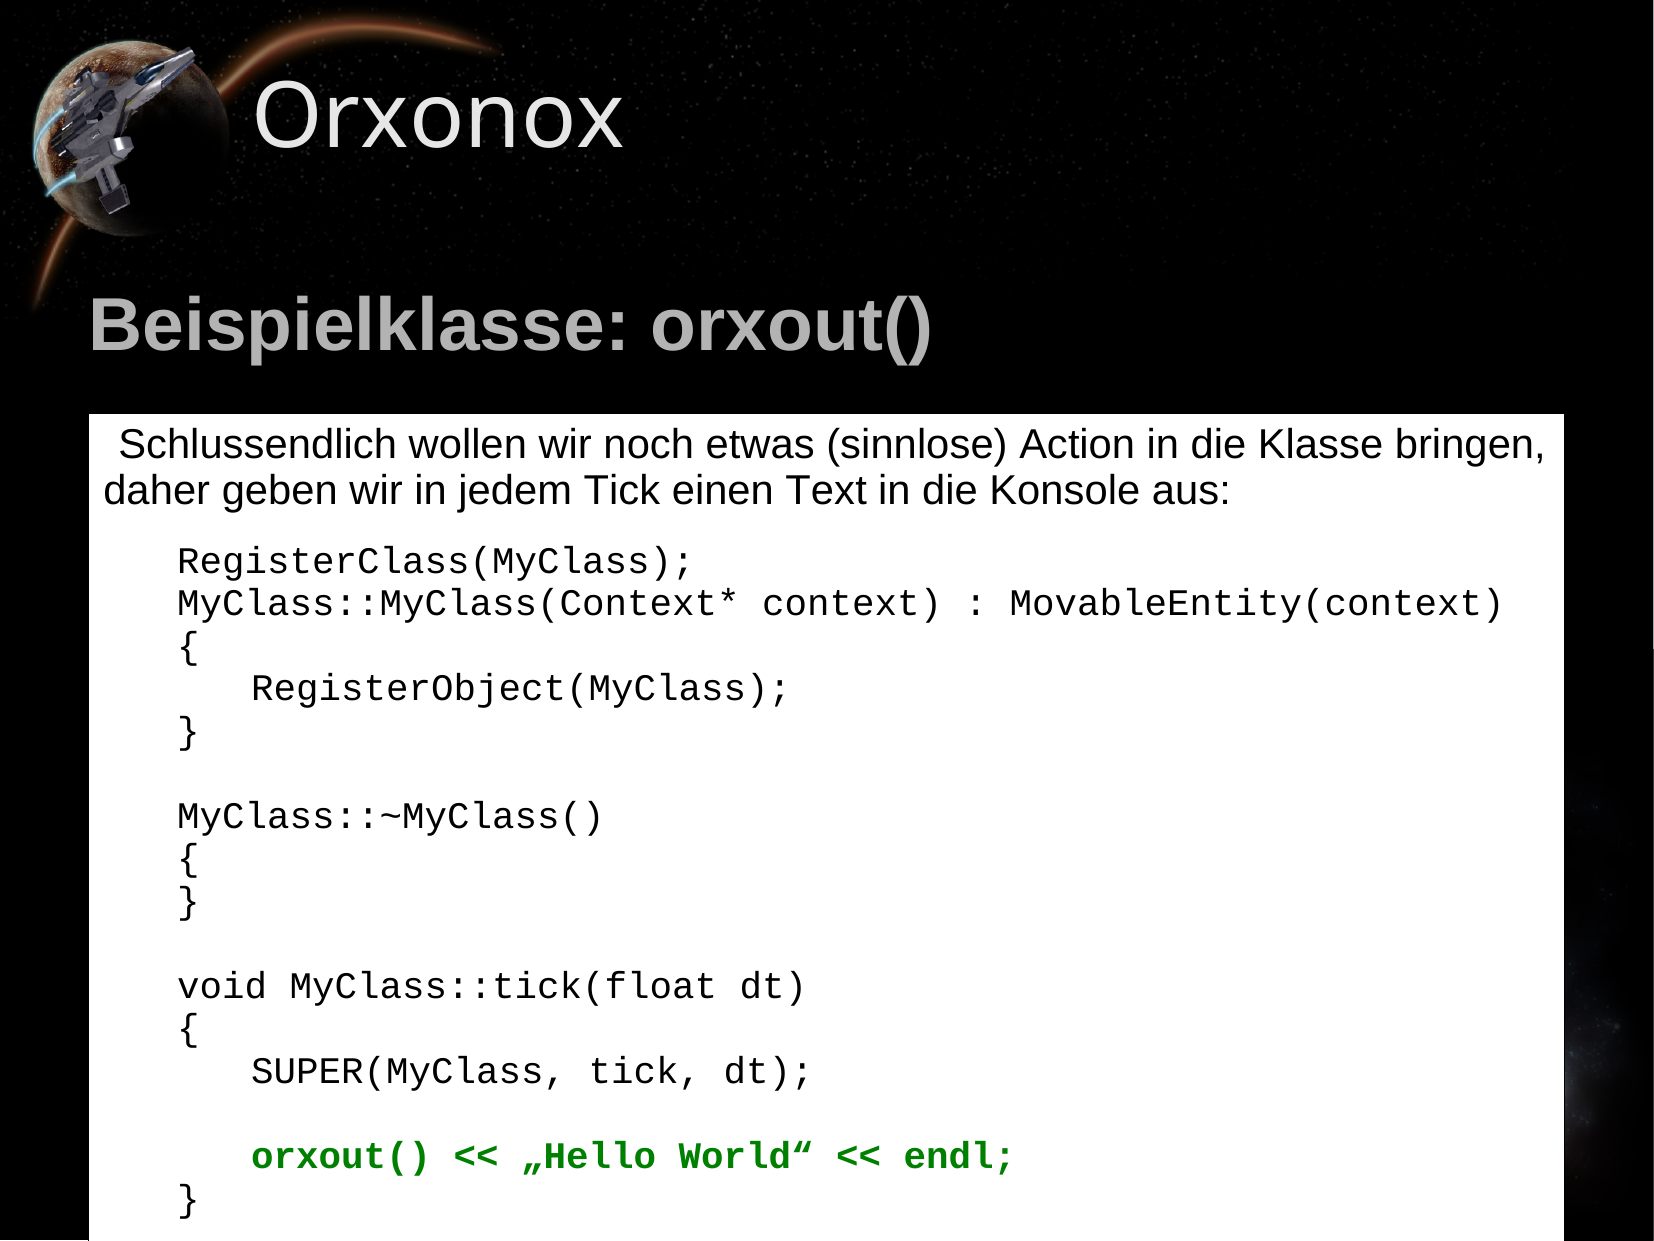

# Beispielklasse: orxout()
Schlussendlich wollen wir noch etwas (sinnlose) Action in die Klasse bringen, daher geben wir in jedem Tick einen Text in die Konsole aus:
	RegisterClass(MyClass);
	MyClass::MyClass(Context* context) : MovableEntity(context)
	{
		RegisterObject(MyClass);
	}
	MyClass::~MyClass()
	{
	}
	void MyClass::tick(float dt)
	{
		SUPER(MyClass, tick, dt);
		orxout() << „Hello World“ << endl;
	}